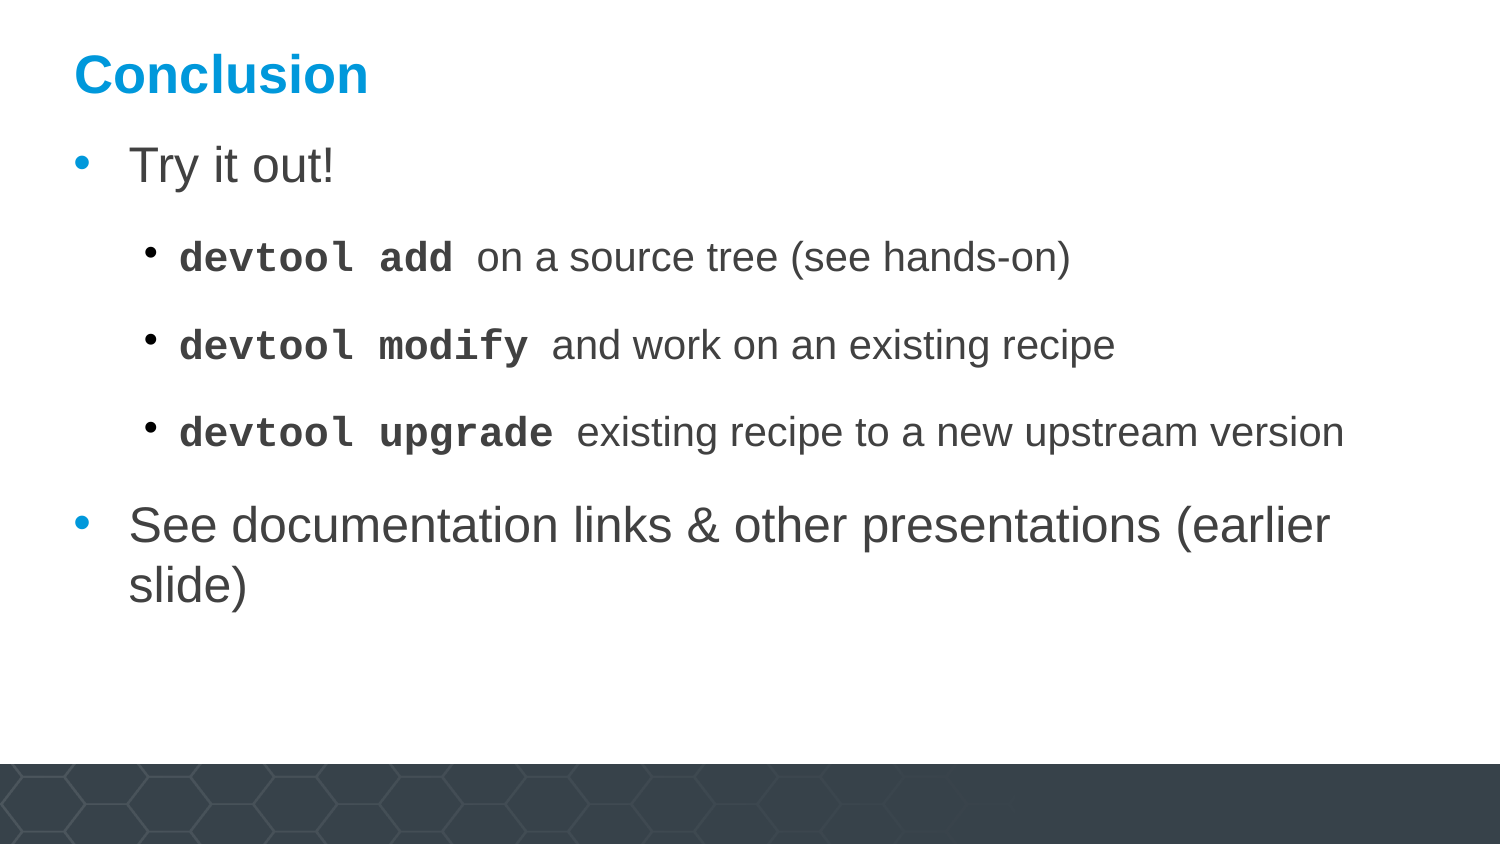

Conclusion
Try it out!
devtool add on a source tree (see hands-on)
devtool modify and work on an existing recipe
devtool upgrade existing recipe to a new upstream version
See documentation links & other presentations (earlier slide)